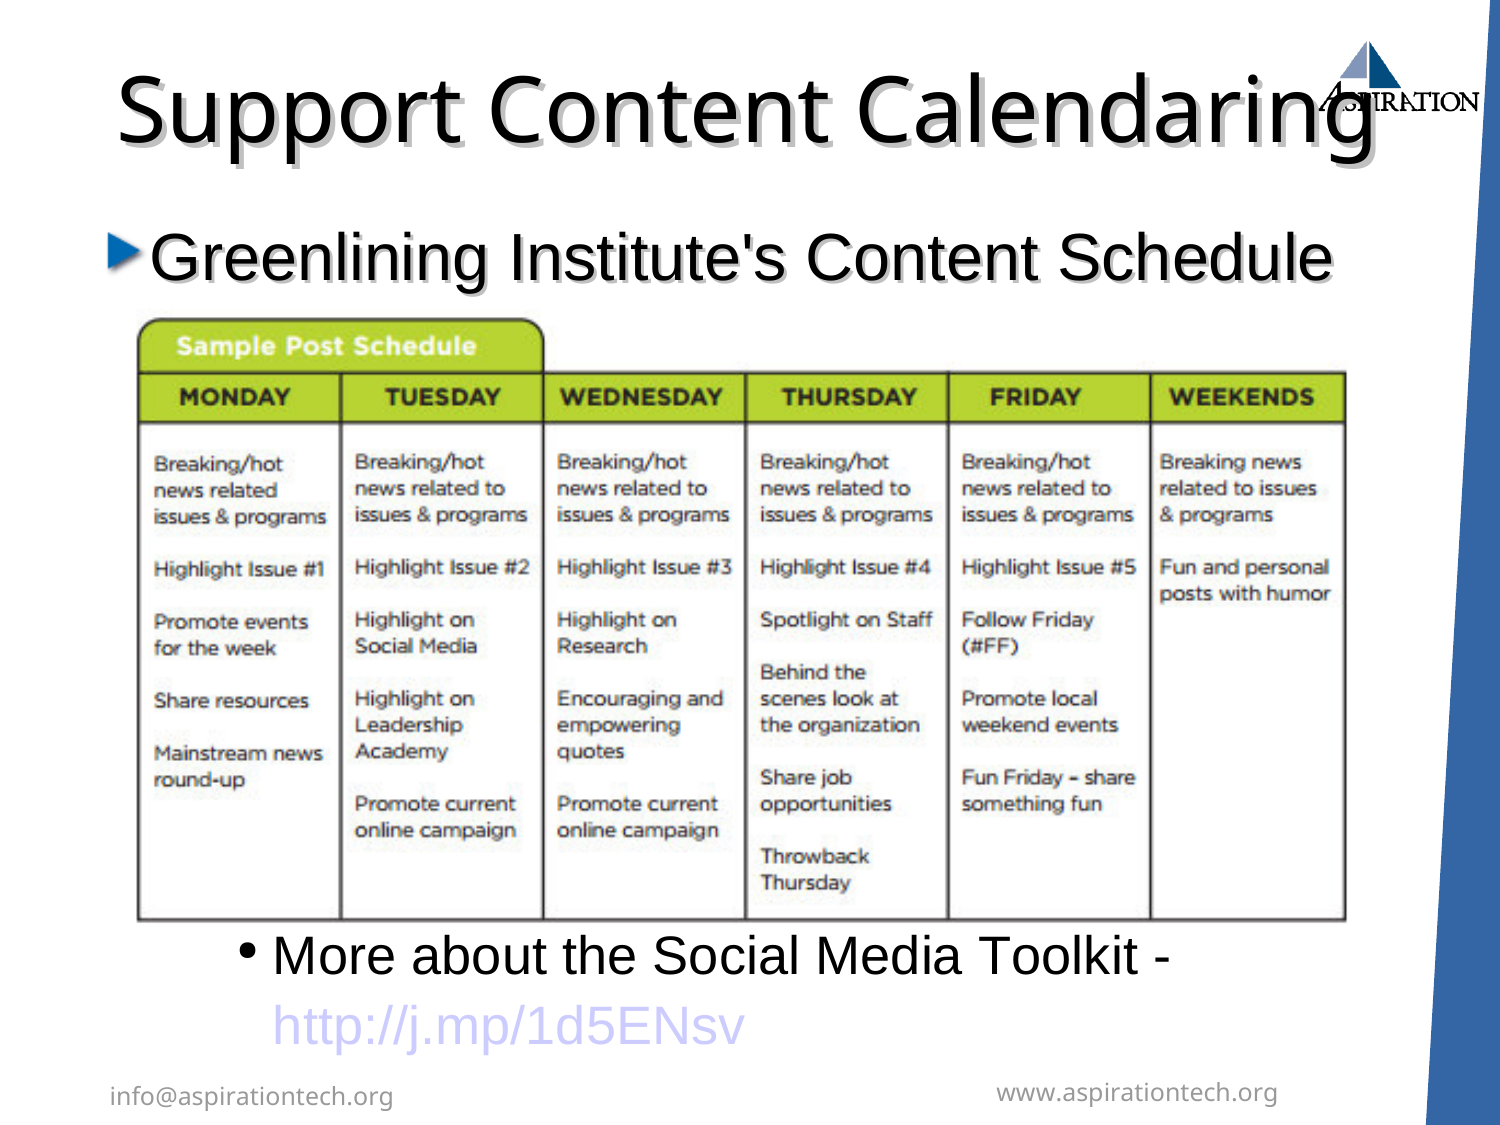

# Support Content Calendaring
Greenlining Institute's Content Schedule
More about the Social Media Toolkit - http://j.mp/1d5ENsv